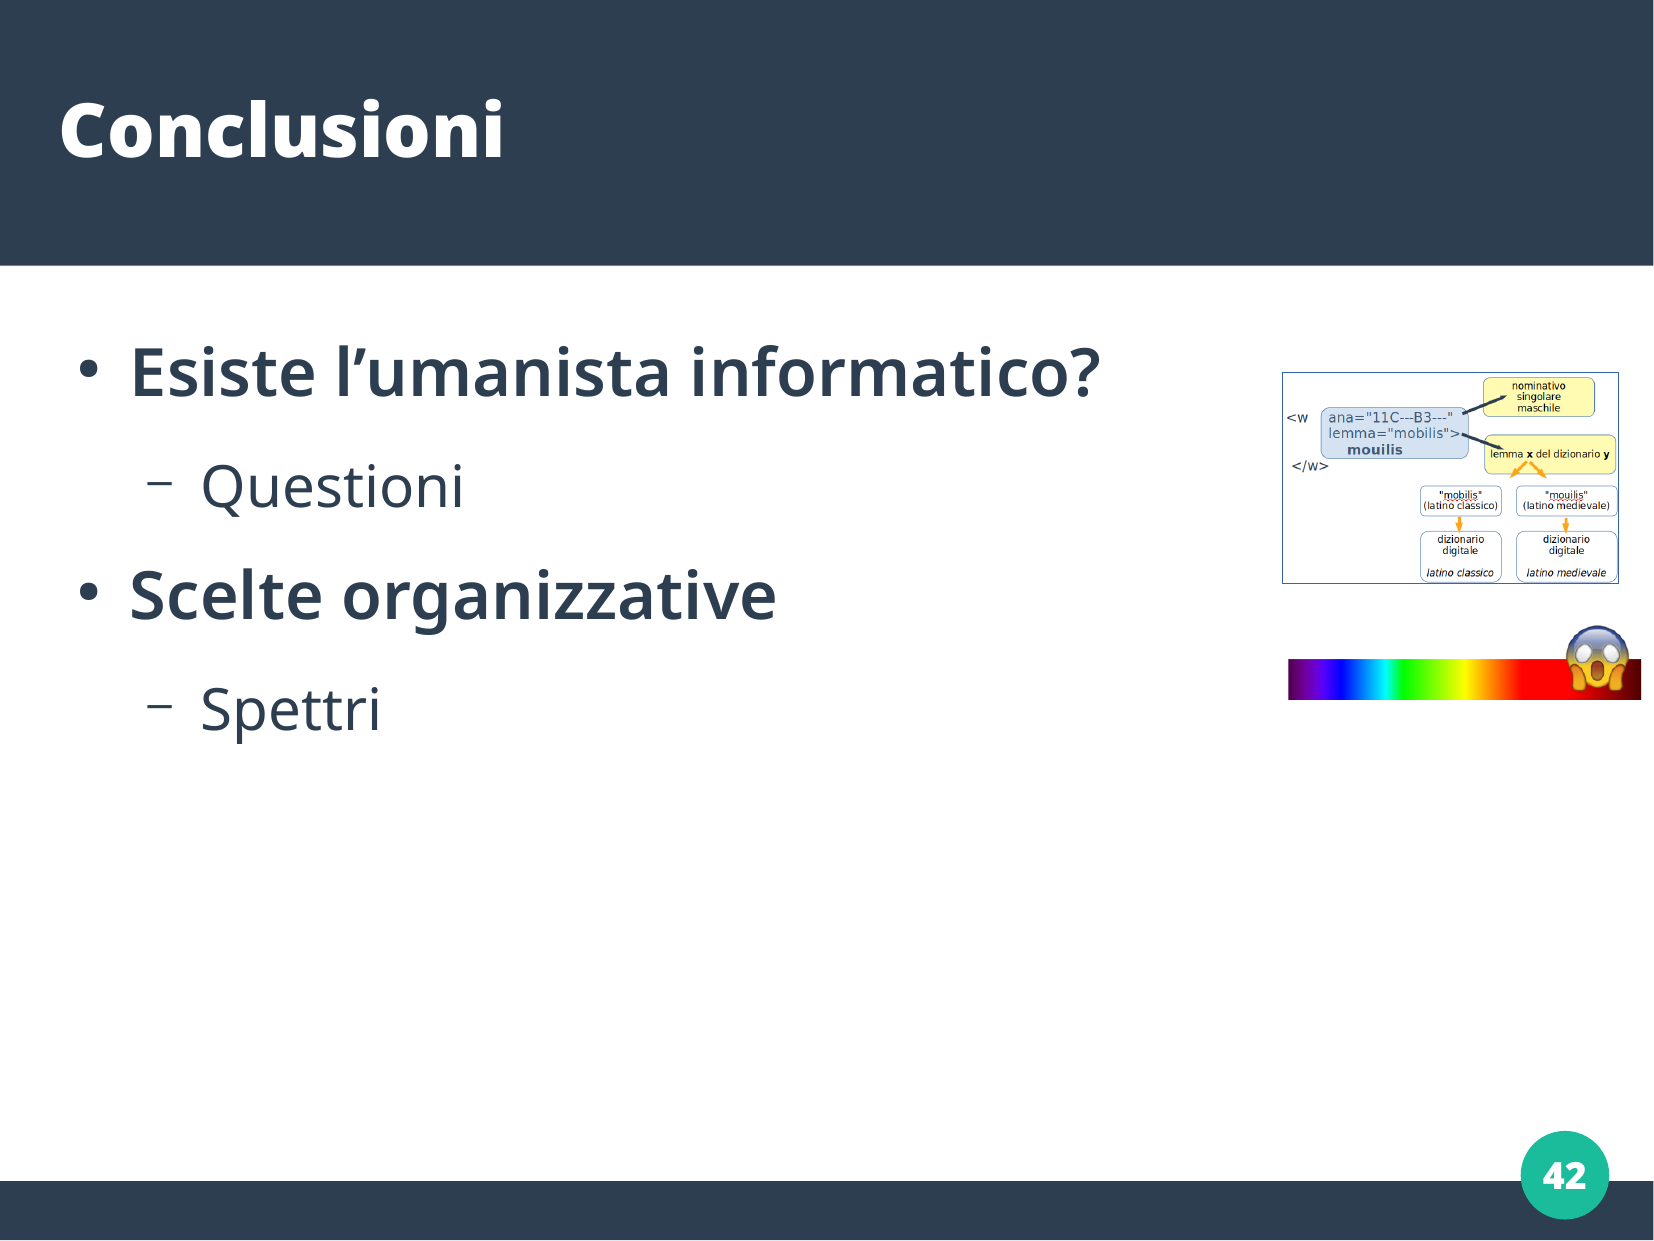

# Conclusioni
Esiste l’umanista informatico?
Questioni
Scelte organizzative
Spettri
42